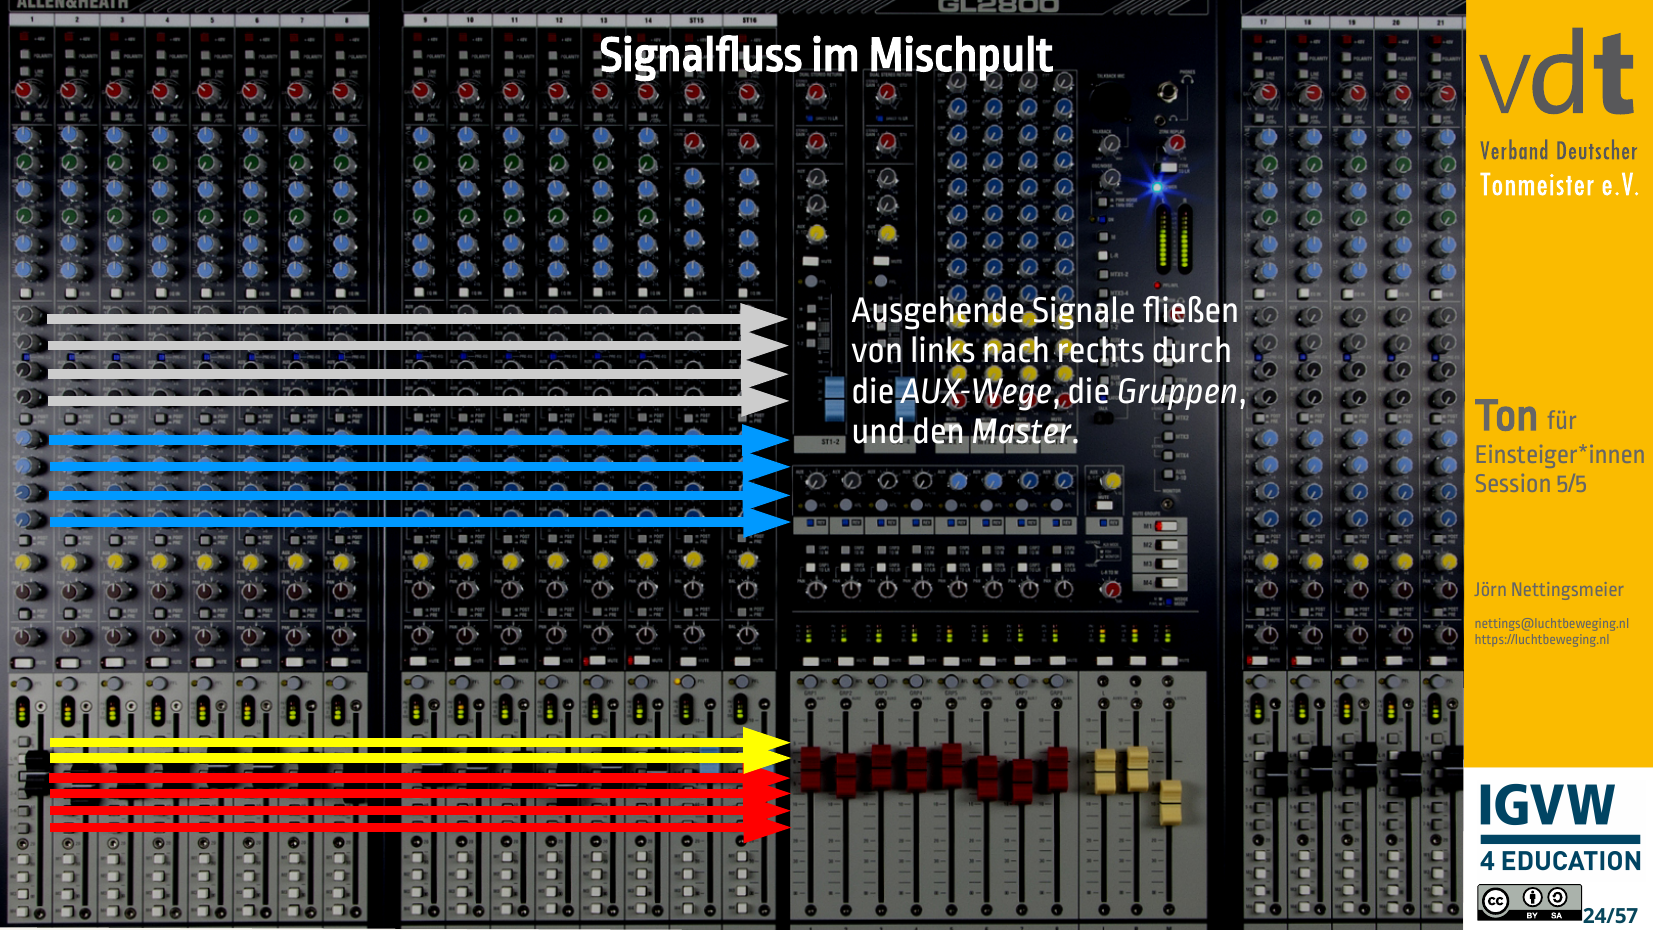

Signalfluss im Mischpult
# Ausgehende Signale fließen von links nach rechts durch die AUX-Wege, die Gruppen, und den Master.